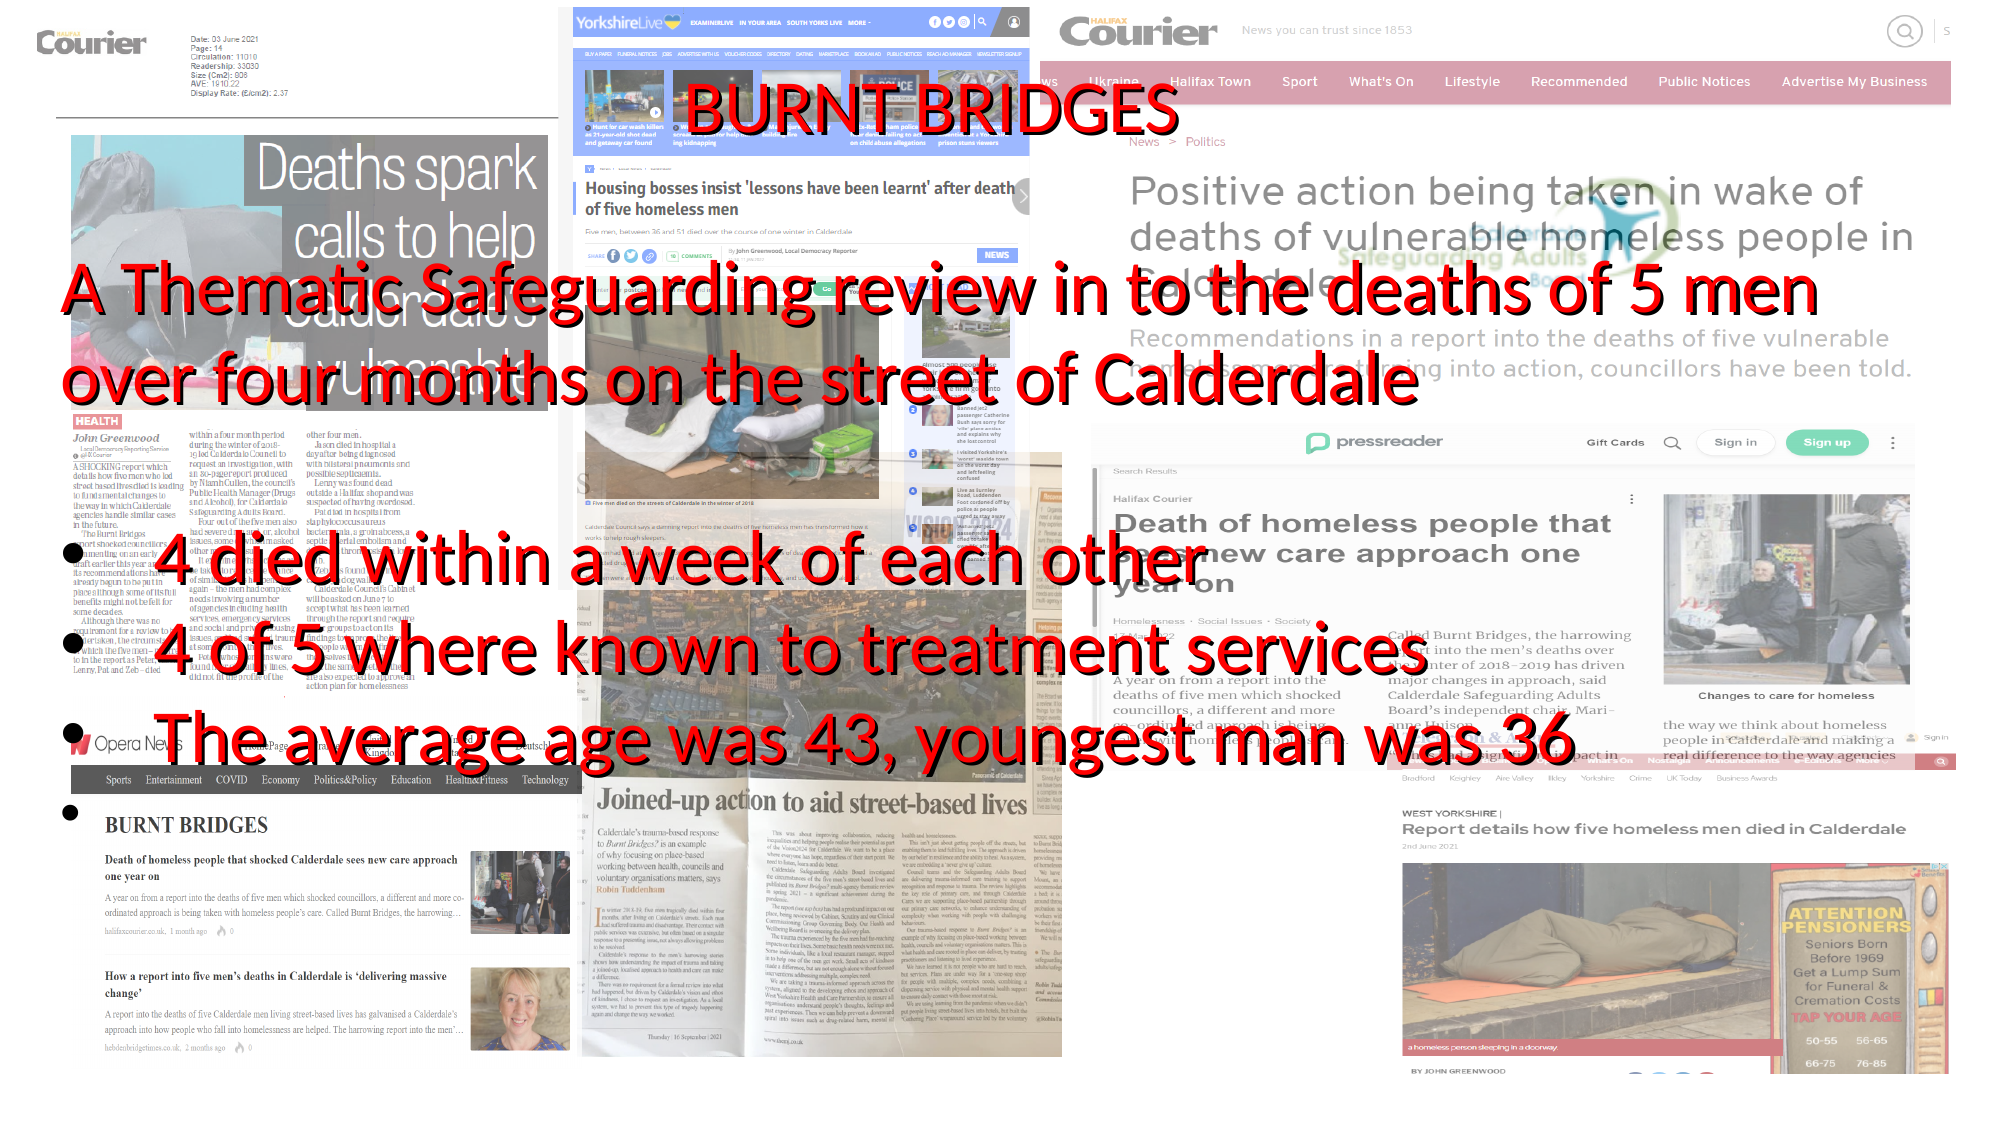

BURNT BRIDGES
A Thematic Safeguarding review in to the deaths of 5 men over four months on the street of Calderdale
4 died within a week of each other
4 of 5 where known to treatment services
The average age was 43, youngest man was 36